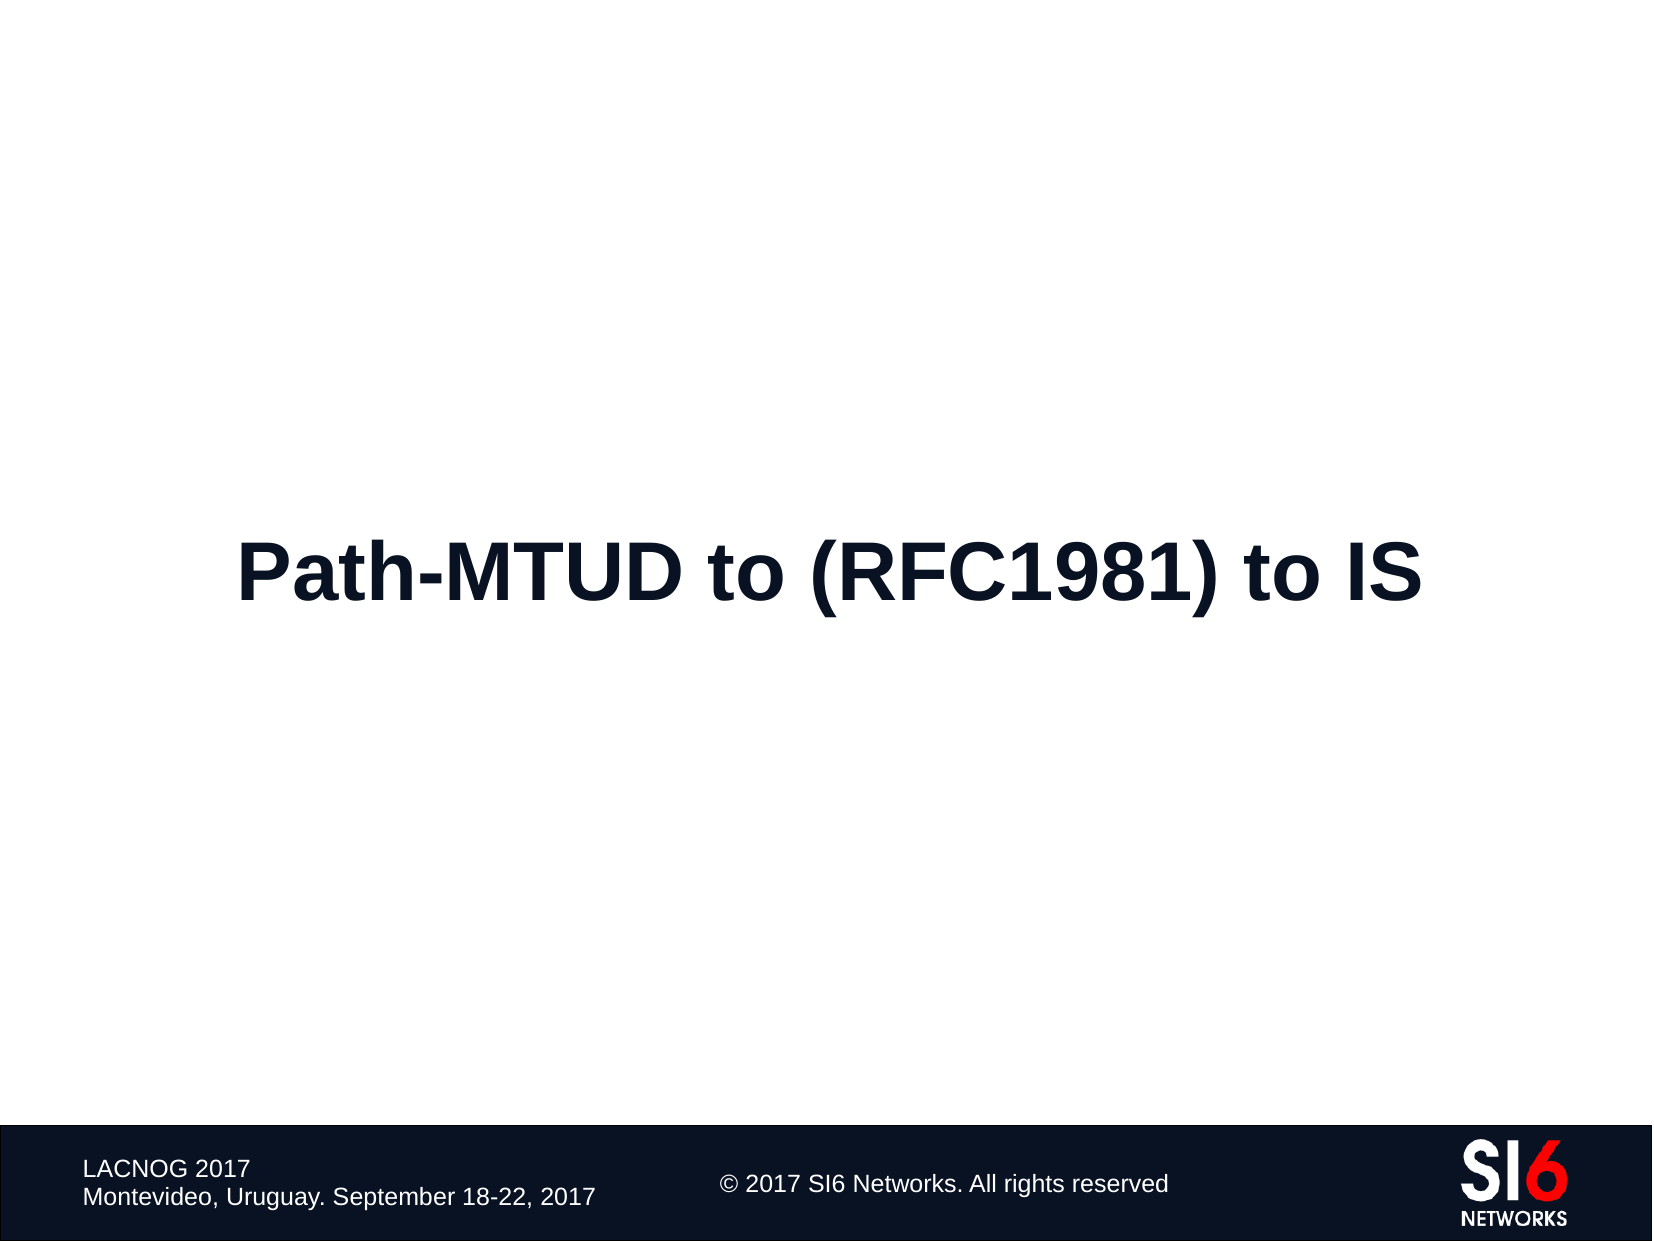

# Path-MTUD to (RFC1981) to IS
32